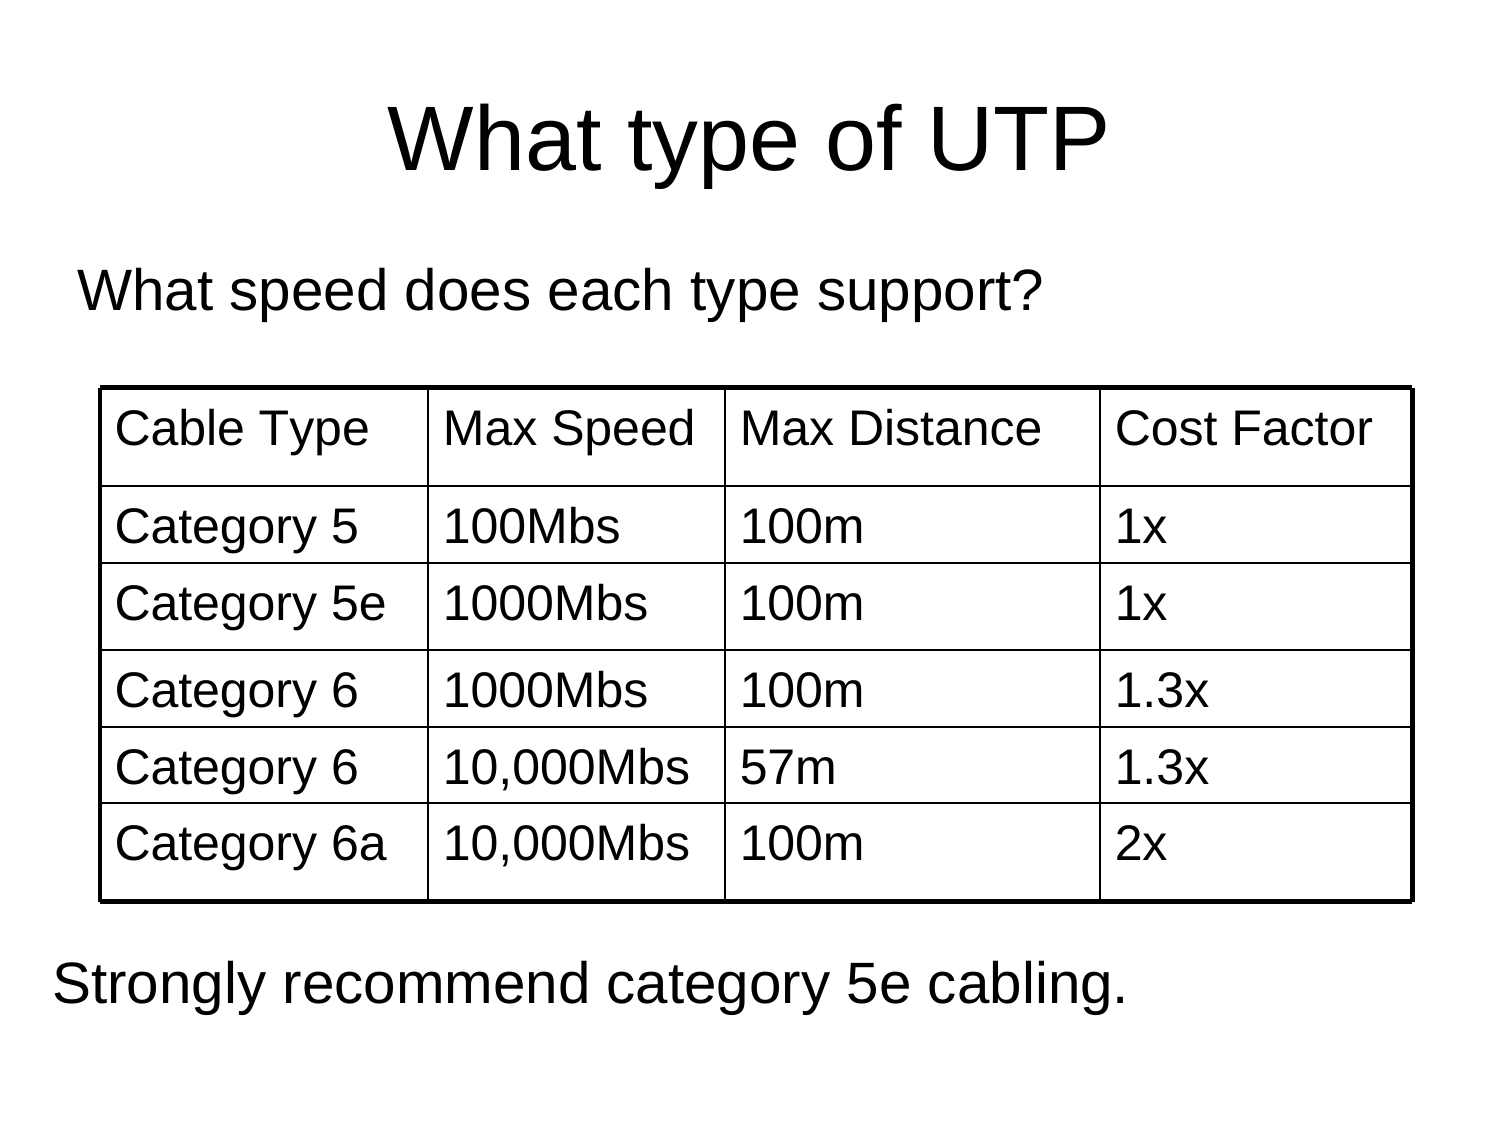

# What type of UTP
What speed does each type support?
Cable Type
Max Speed
Max Distance
Cost Factor
Category 5
100Mbs
100m
1x
Category 5e
1000Mbs
100m
1x
Category 6
1000Mbs
100m
1.3x
Category 6
10,000Mbs
57m
1.3x
Category 6a
10,000Mbs
100m
2x
Strongly recommend category 5e cabling.